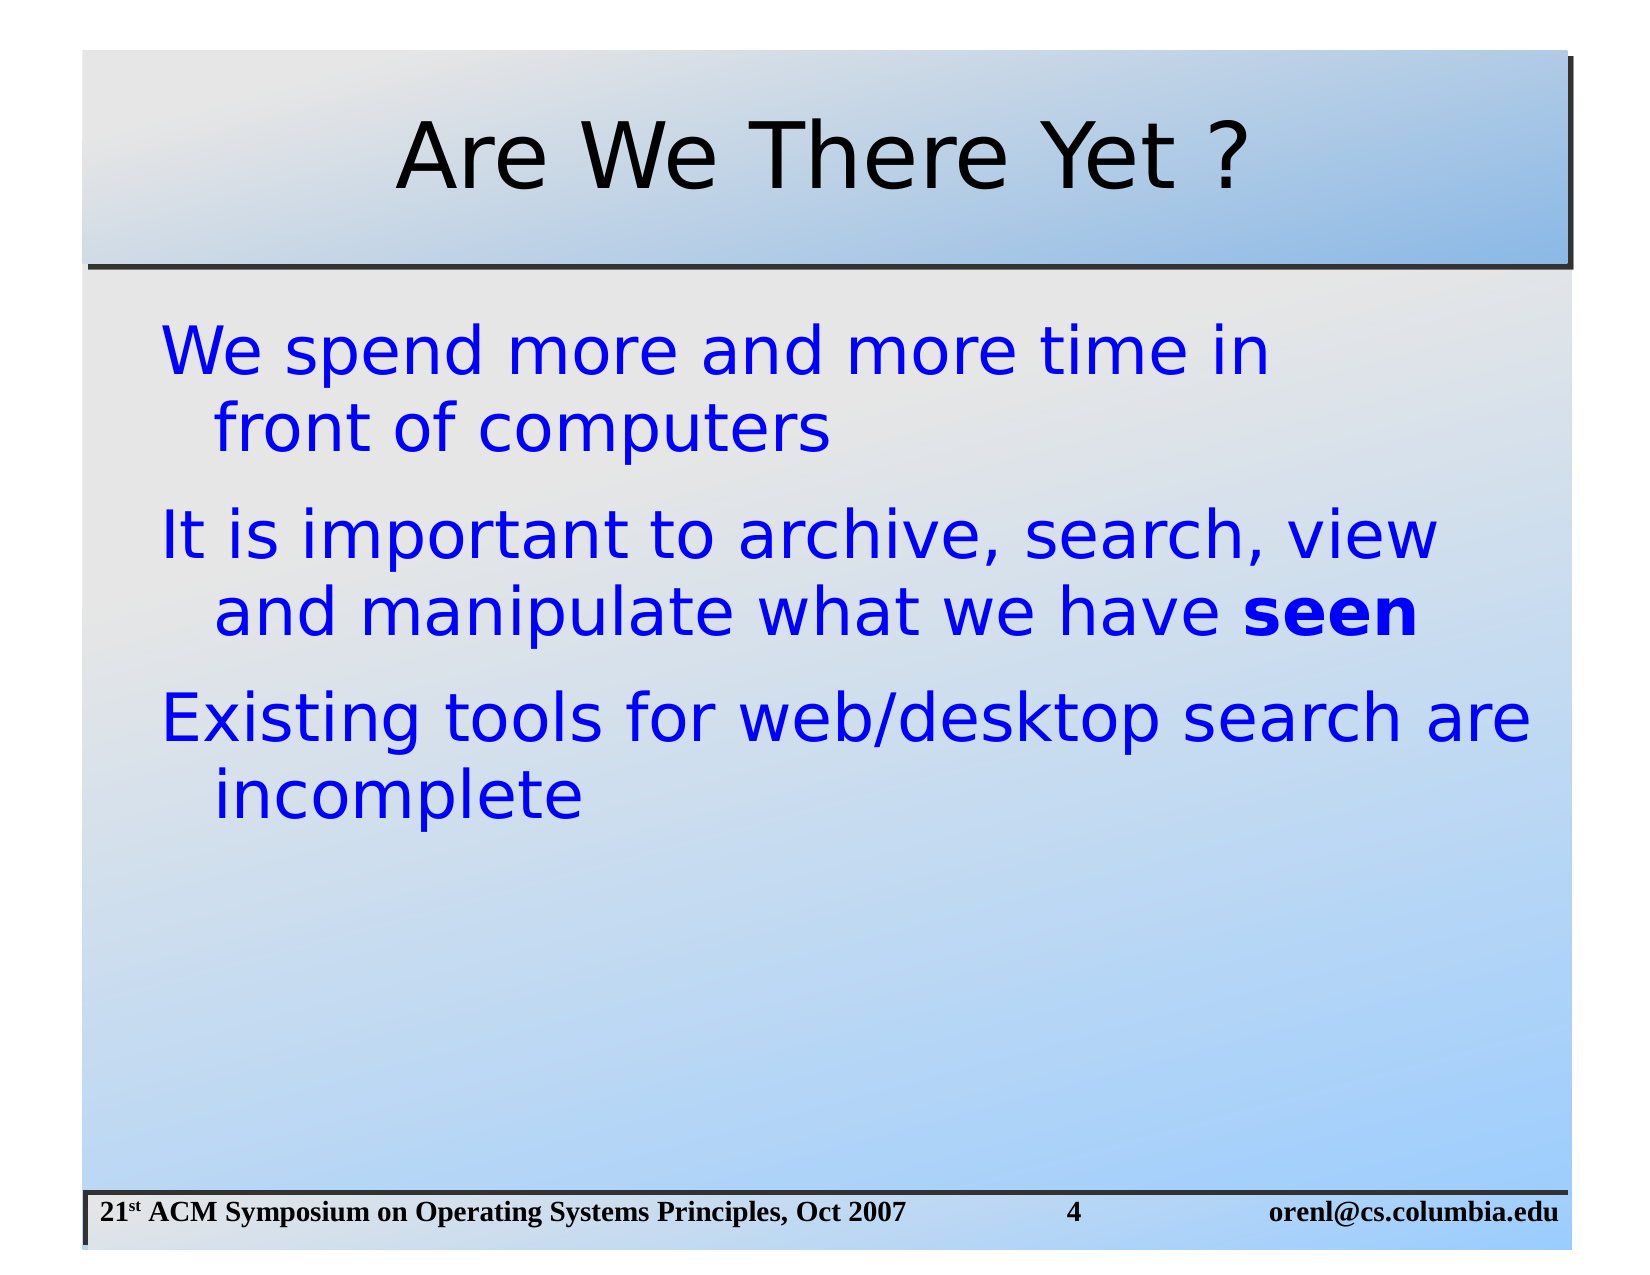

# Are We There Yet ?
We spend more and more time in
front of computers
It is important to archive, search, view and manipulate what we have seen
Existing tools for web/desktop search are incomplete